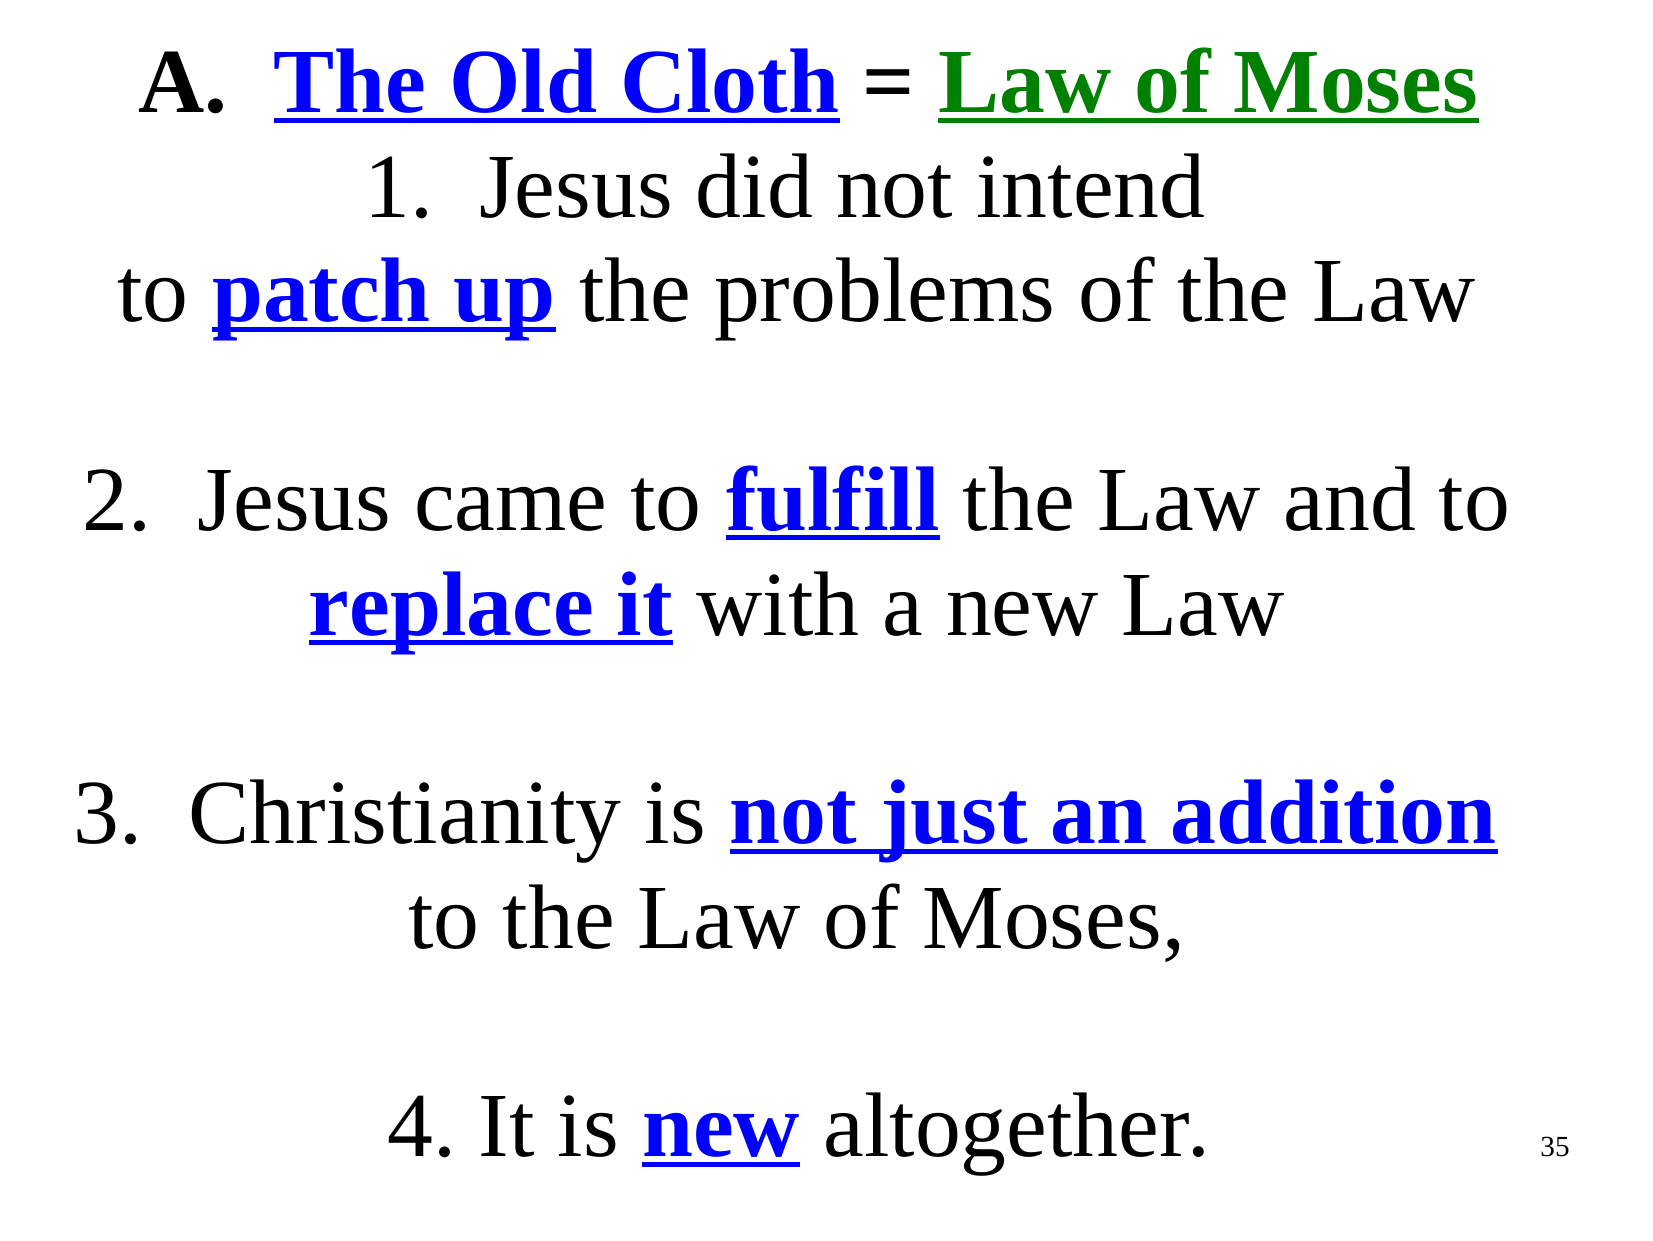

A. The Old Cloth = Law of Moses
1. Jesus did not intend
to patch up the problems of the Law
2. Jesus came to fulfill the Law and to replace it with a new Law
3. Christianity is not just an addition
to the Law of Moses,
4. It is new altogether.
35